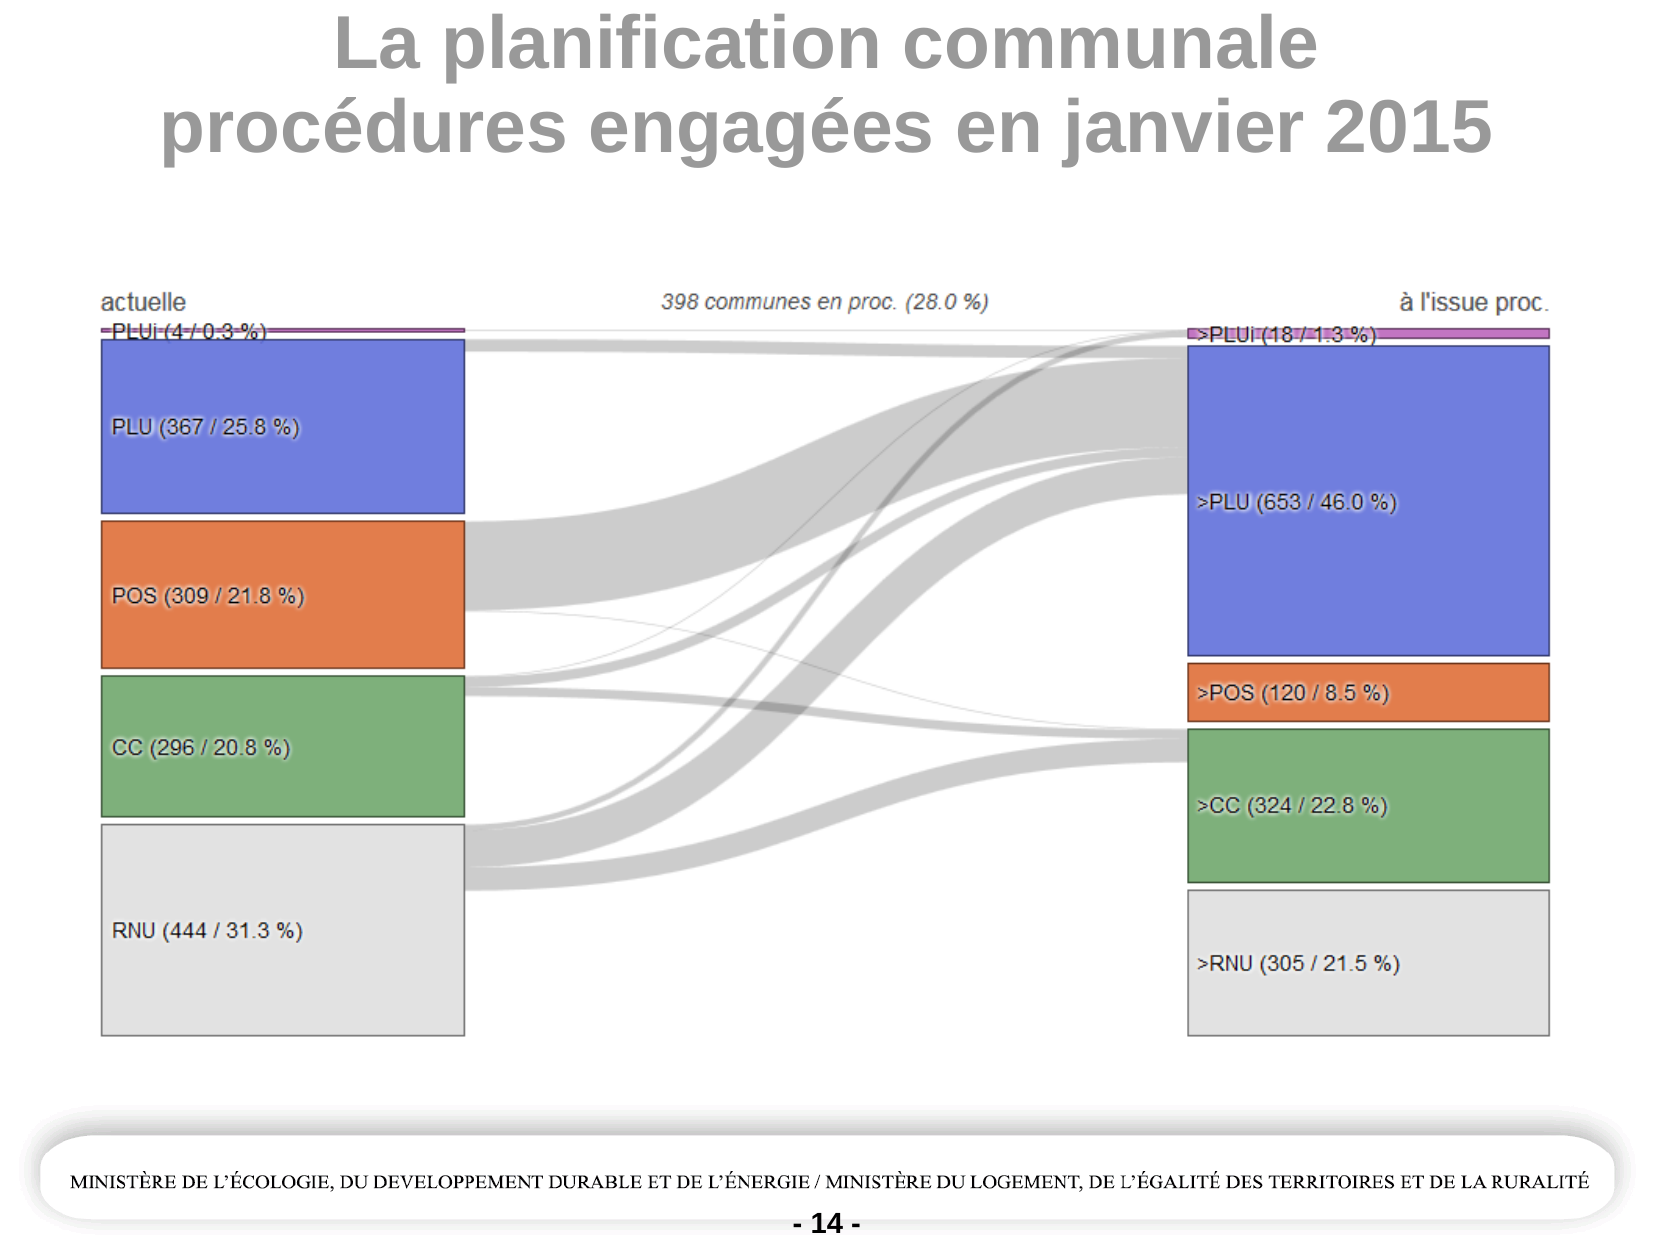

# La planification communale procédures engagées en janvier 2015